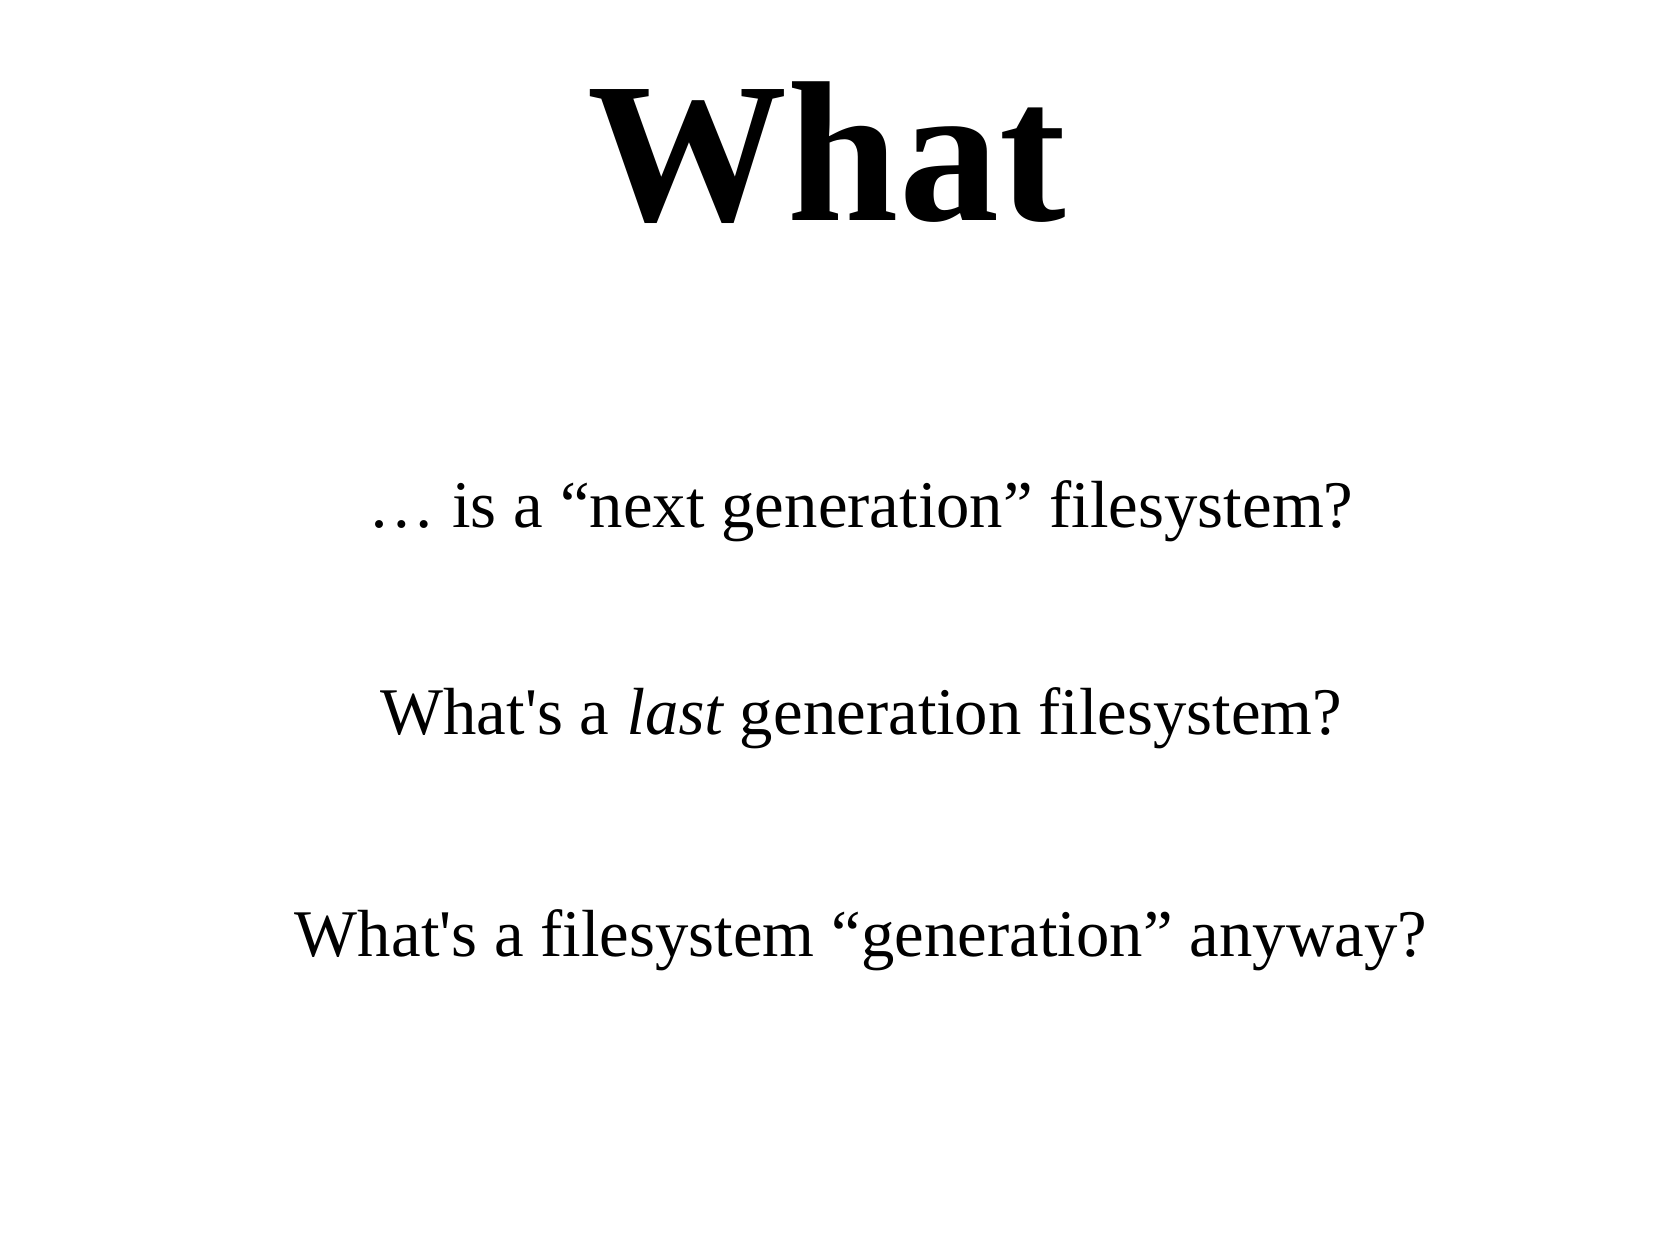

# What
… is a “next generation” filesystem?
What's a last generation filesystem?
What's a filesystem “generation” anyway?